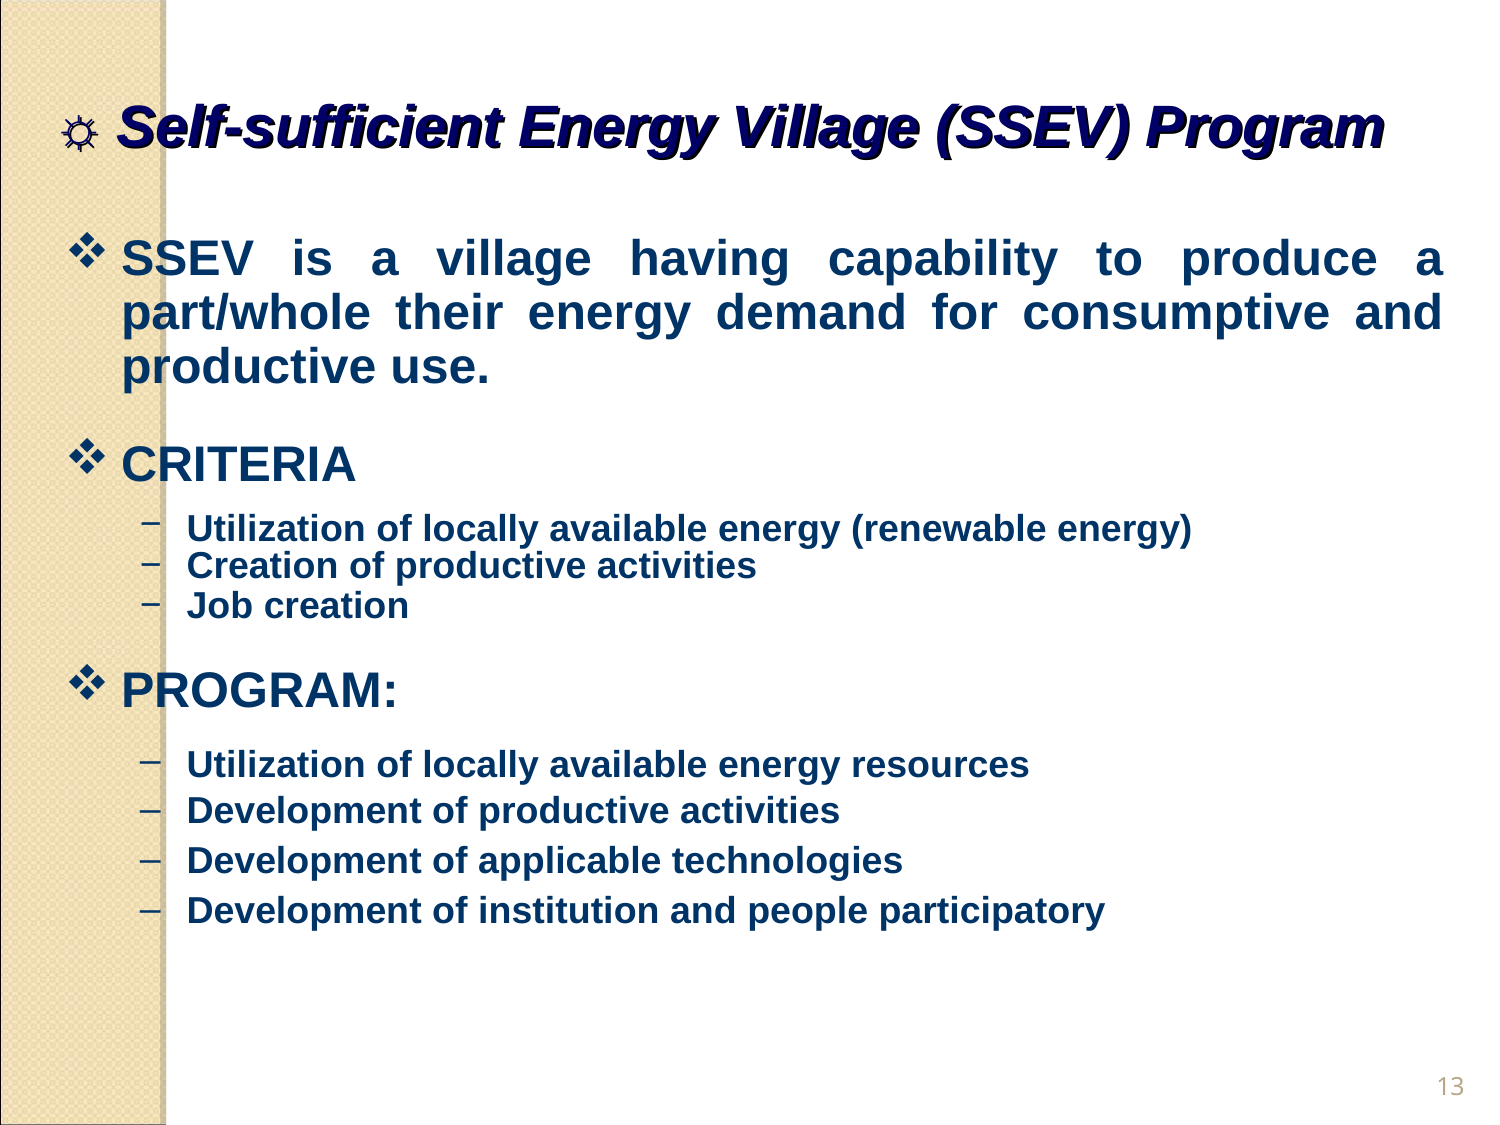

☼ Self-sufficient Energy Village (SSEV) Program
SSEV is a village having capability to produce a part/whole their energy demand for consumptive and productive use.
CRITERIA
Utilization of locally available energy (renewable energy)
Creation of productive activities
Job creation
PROGRAM:
Utilization of locally available energy resources
Development of productive activities
Development of applicable technologies
Development of institution and people participatory
12